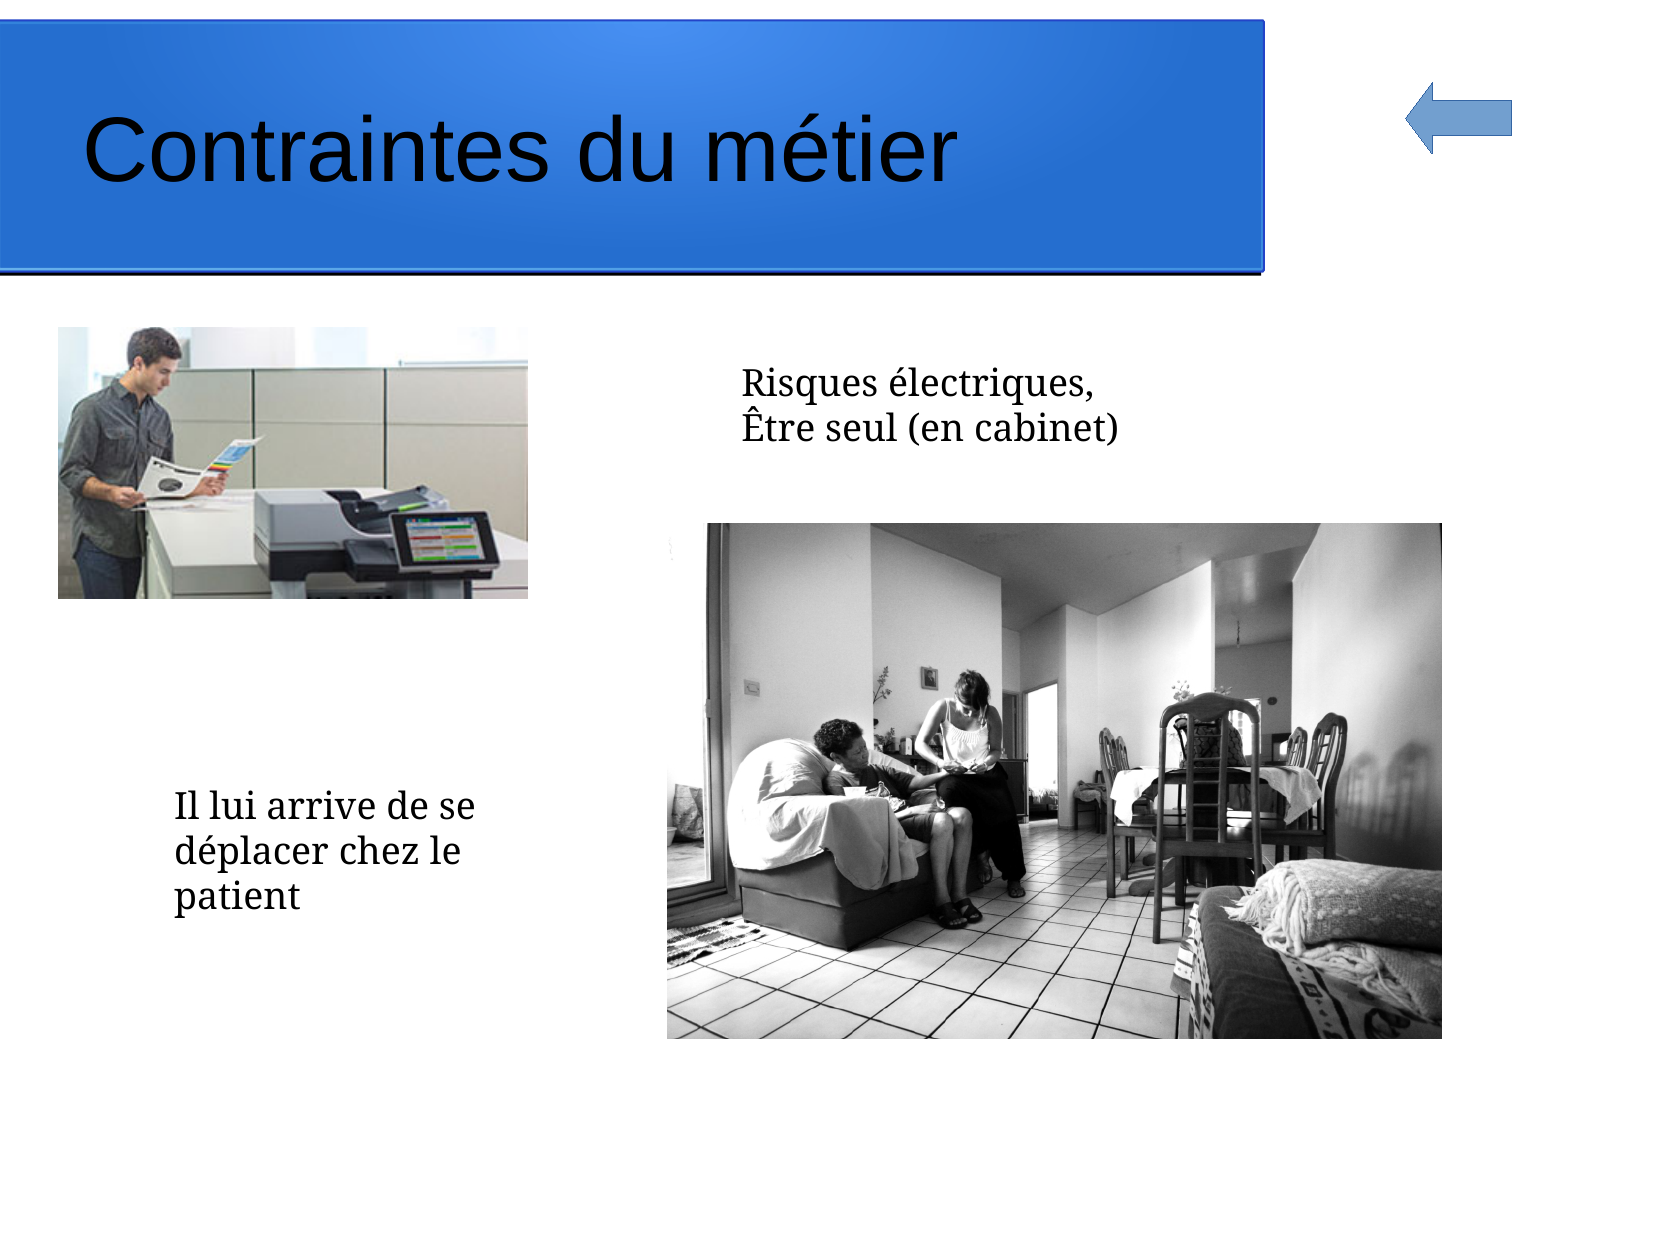

# Contraintes du métier
Risques électriques,
Être seul (en cabinet)
Il lui arrive de se déplacer chez le patient